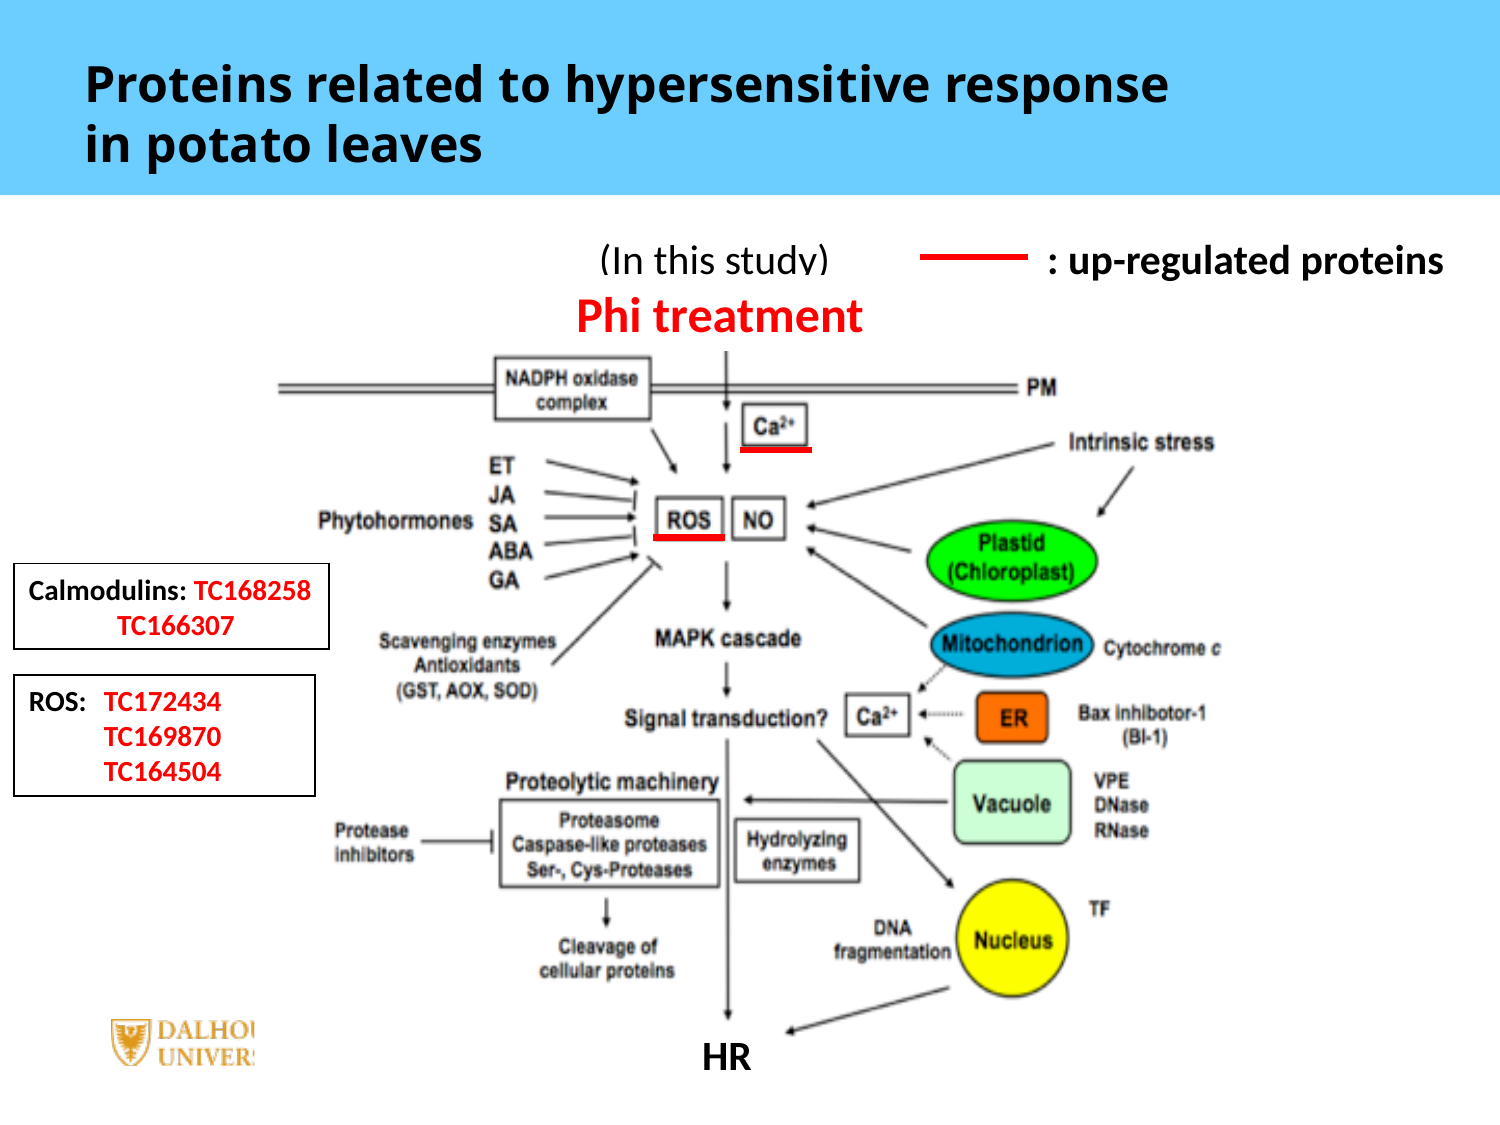

# Proteins related to hypersensitive response in potato leaves
(In this study)
HR
: up-regulated proteins
Phi treatment
Calmodulins: TC168258
	 TC166307
ROS:	TC172434
	TC169870
	TC164504